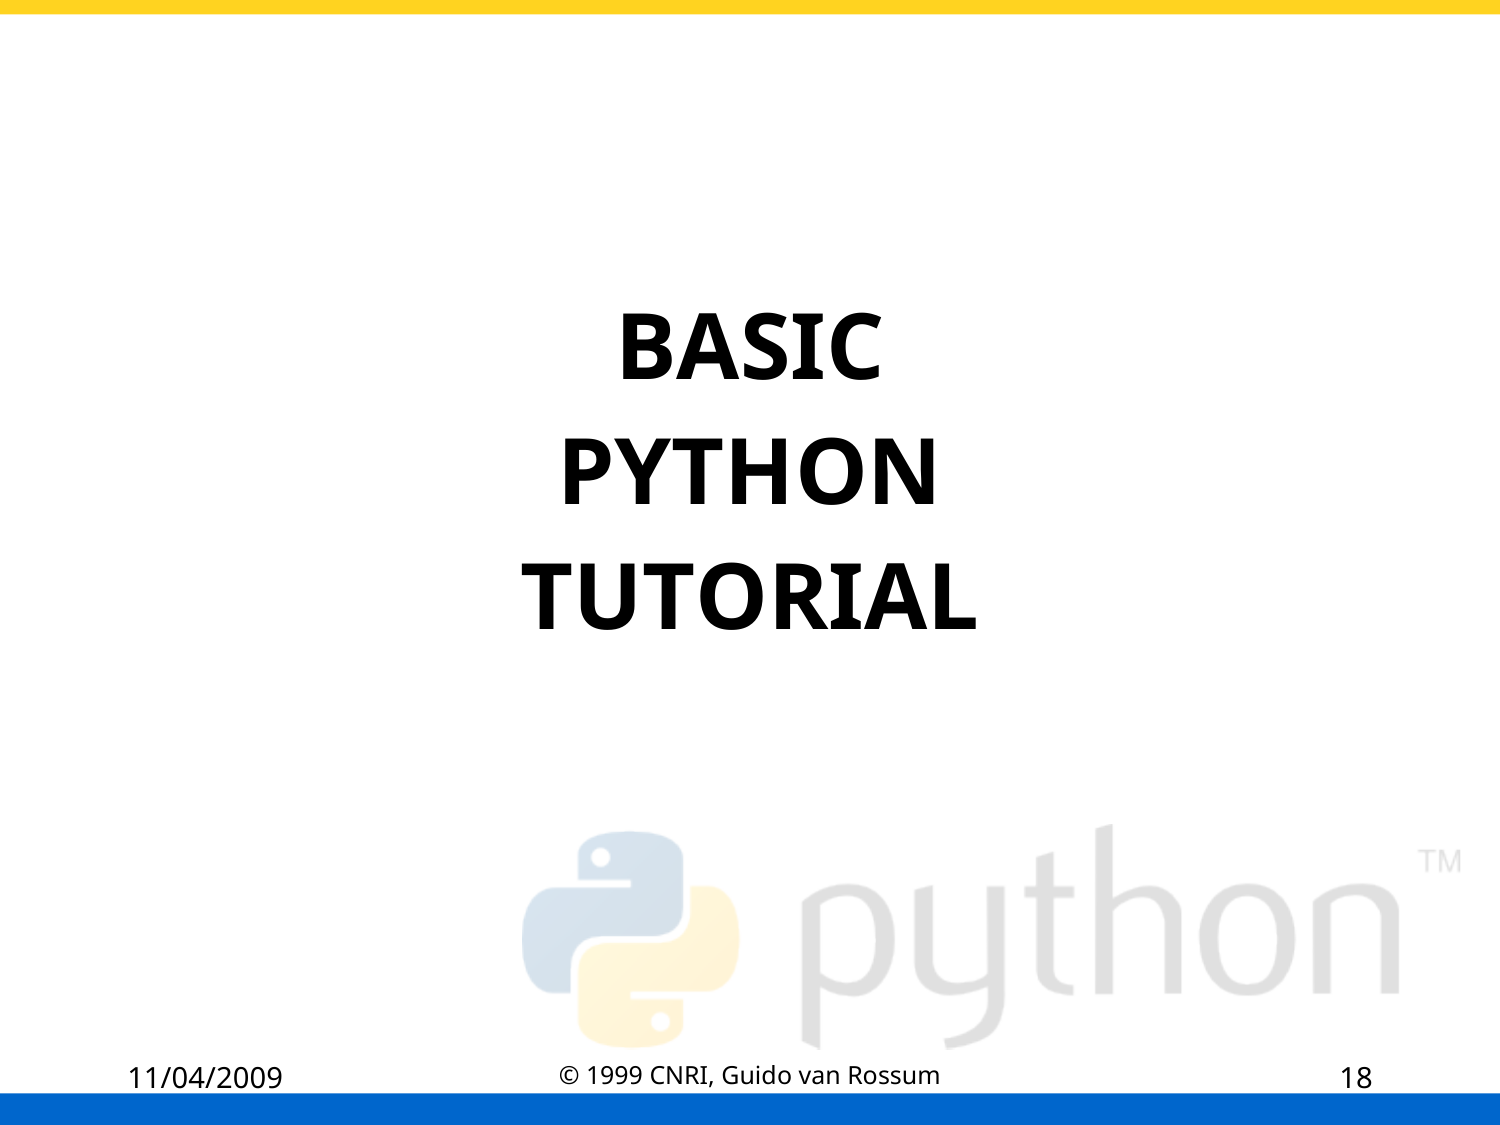

# BASIC PYTHON TUTORIAL
11/04/2009
© 1999 CNRI, Guido van Rossum
18